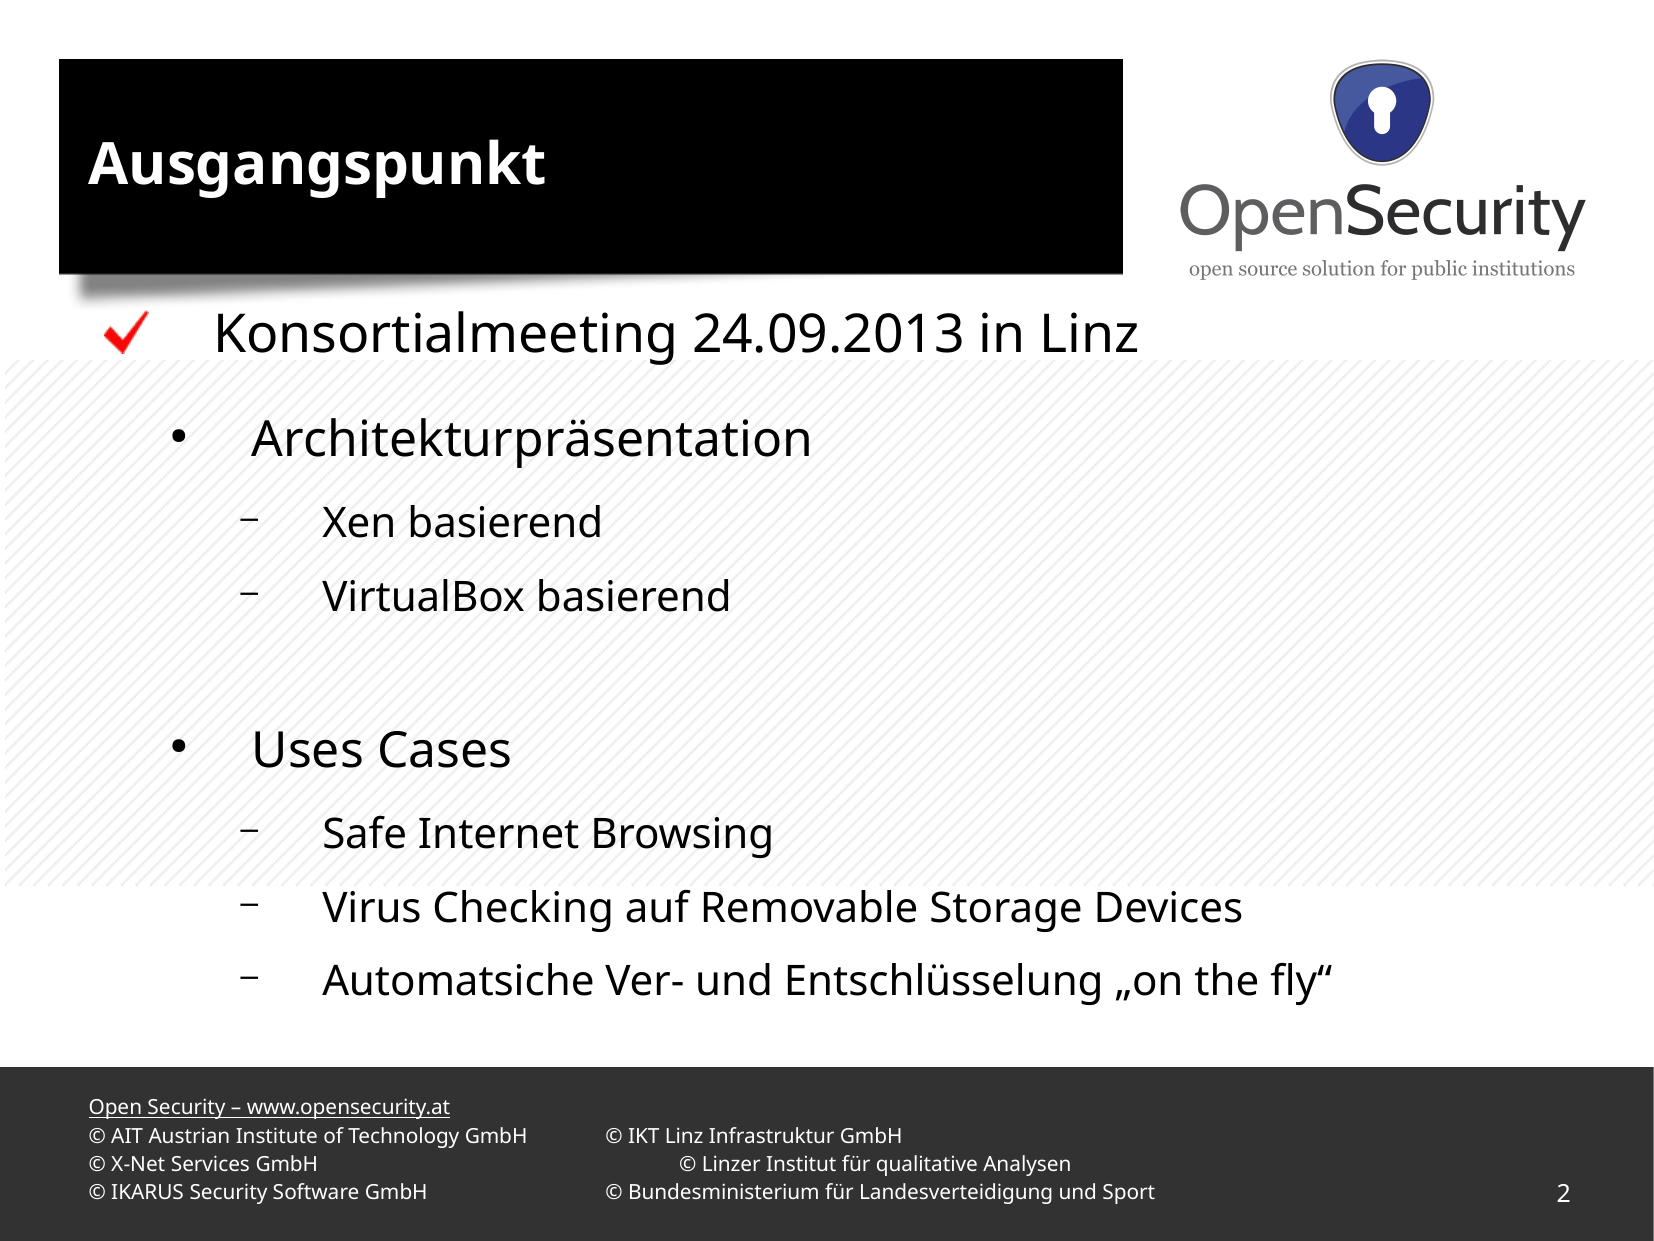

# Ausgangspunkt
Konsortialmeeting 24.09.2013 in Linz
Architekturpräsentation
Xen basierend
VirtualBox basierend
Uses Cases
Safe Internet Browsing
Virus Checking auf Removable Storage Devices
Automatsiche Ver- und Entschlüsselung „on the fly“
2